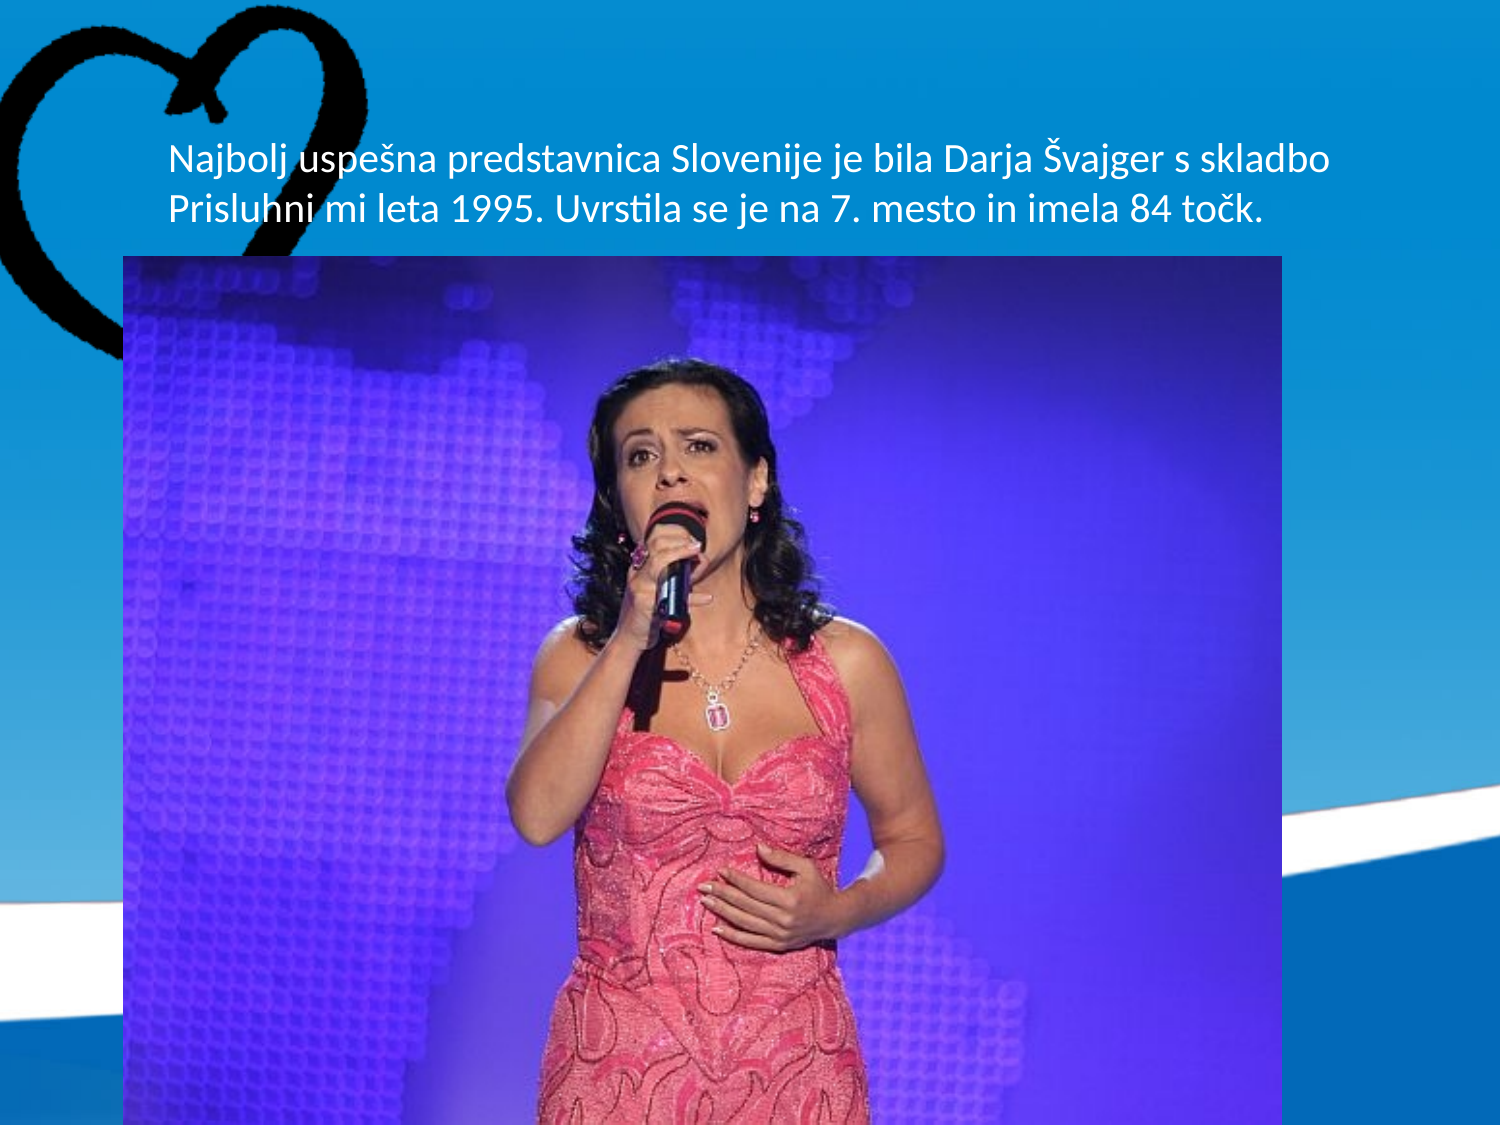

#
Najbolj uspešna predstavnica Slovenije je bila Darja Švajger s skladbo Prisluhni mi leta 1995. Uvrstila se je na 7. mesto in imela 84 točk.